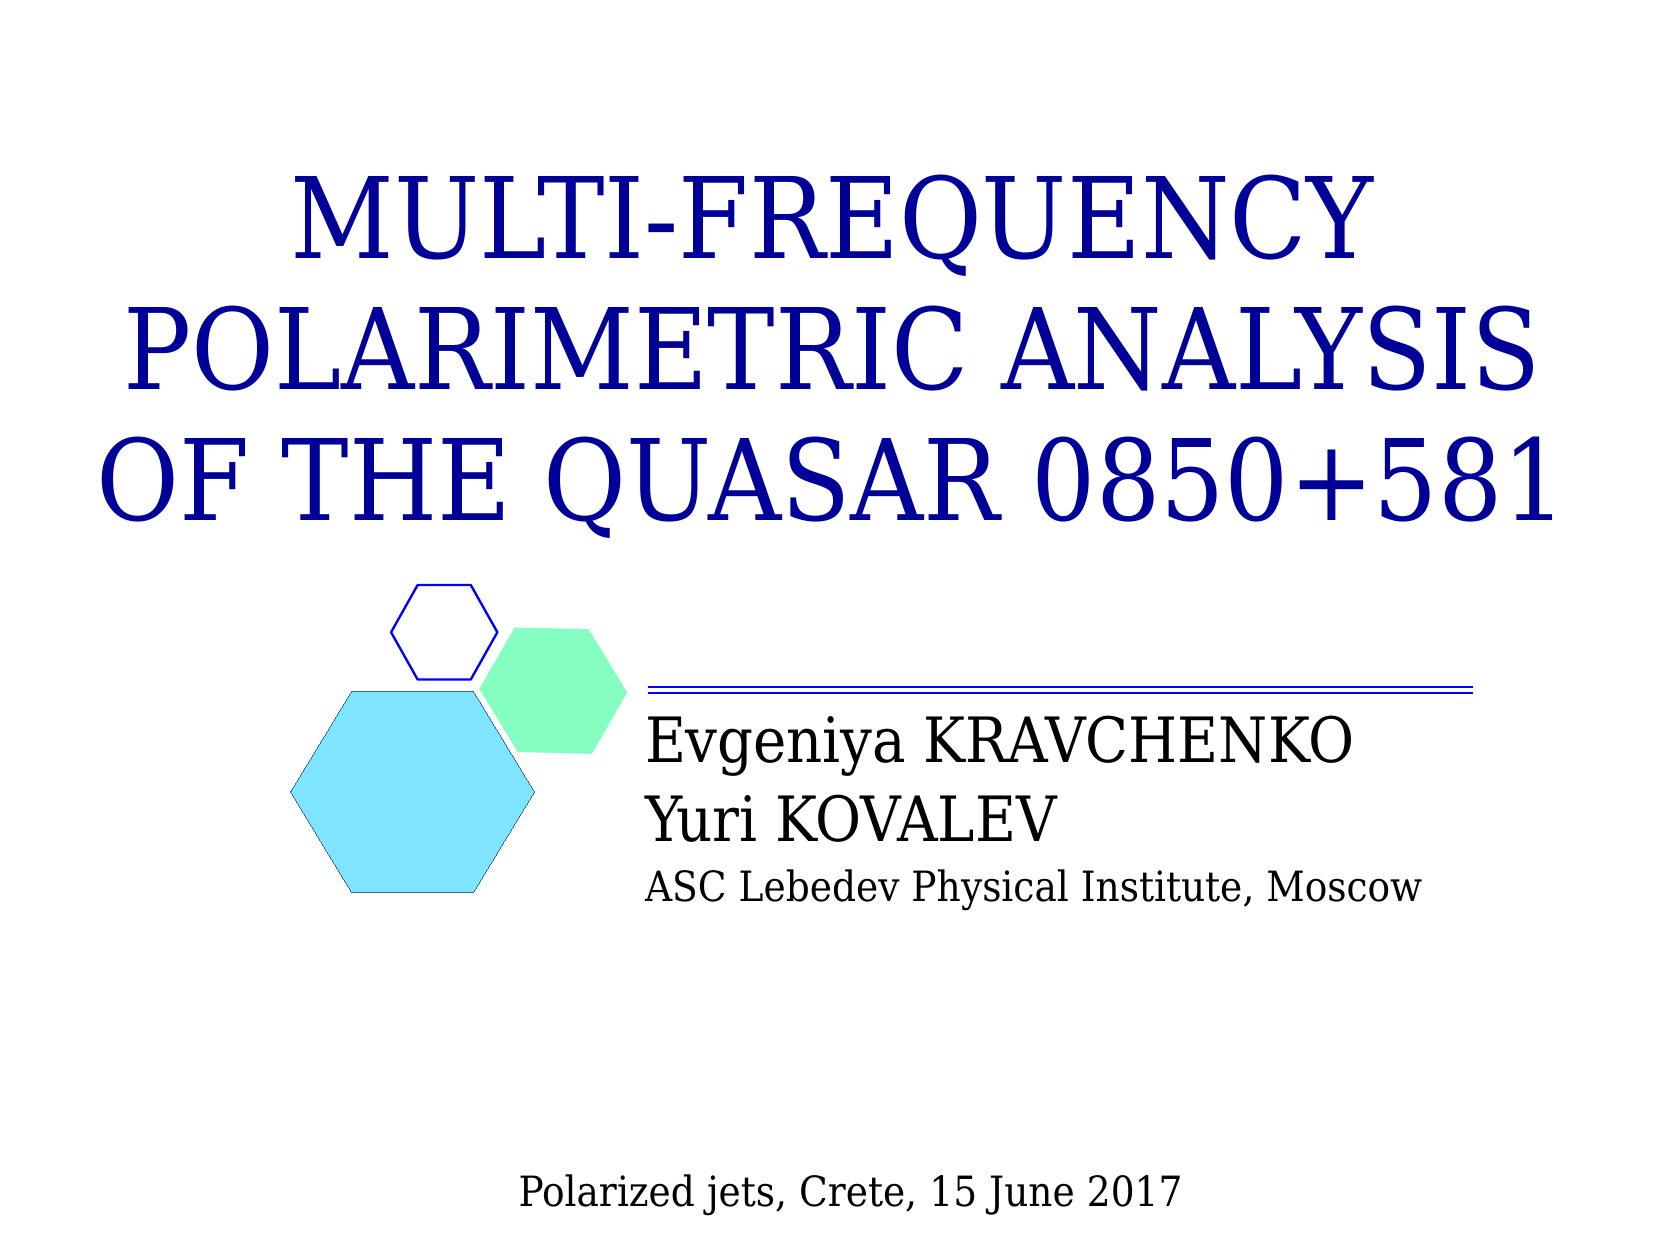

# MULTI-FREQUENCY POLARIMETRIC ANALYSIS OF THE QUASAR 0850+581
Evgeniya KRAVCHENKO
Yuri KOVALEV
ASC Lebedev Physical Institute, Moscow
Polarized jets, Crete, 15 June 2017